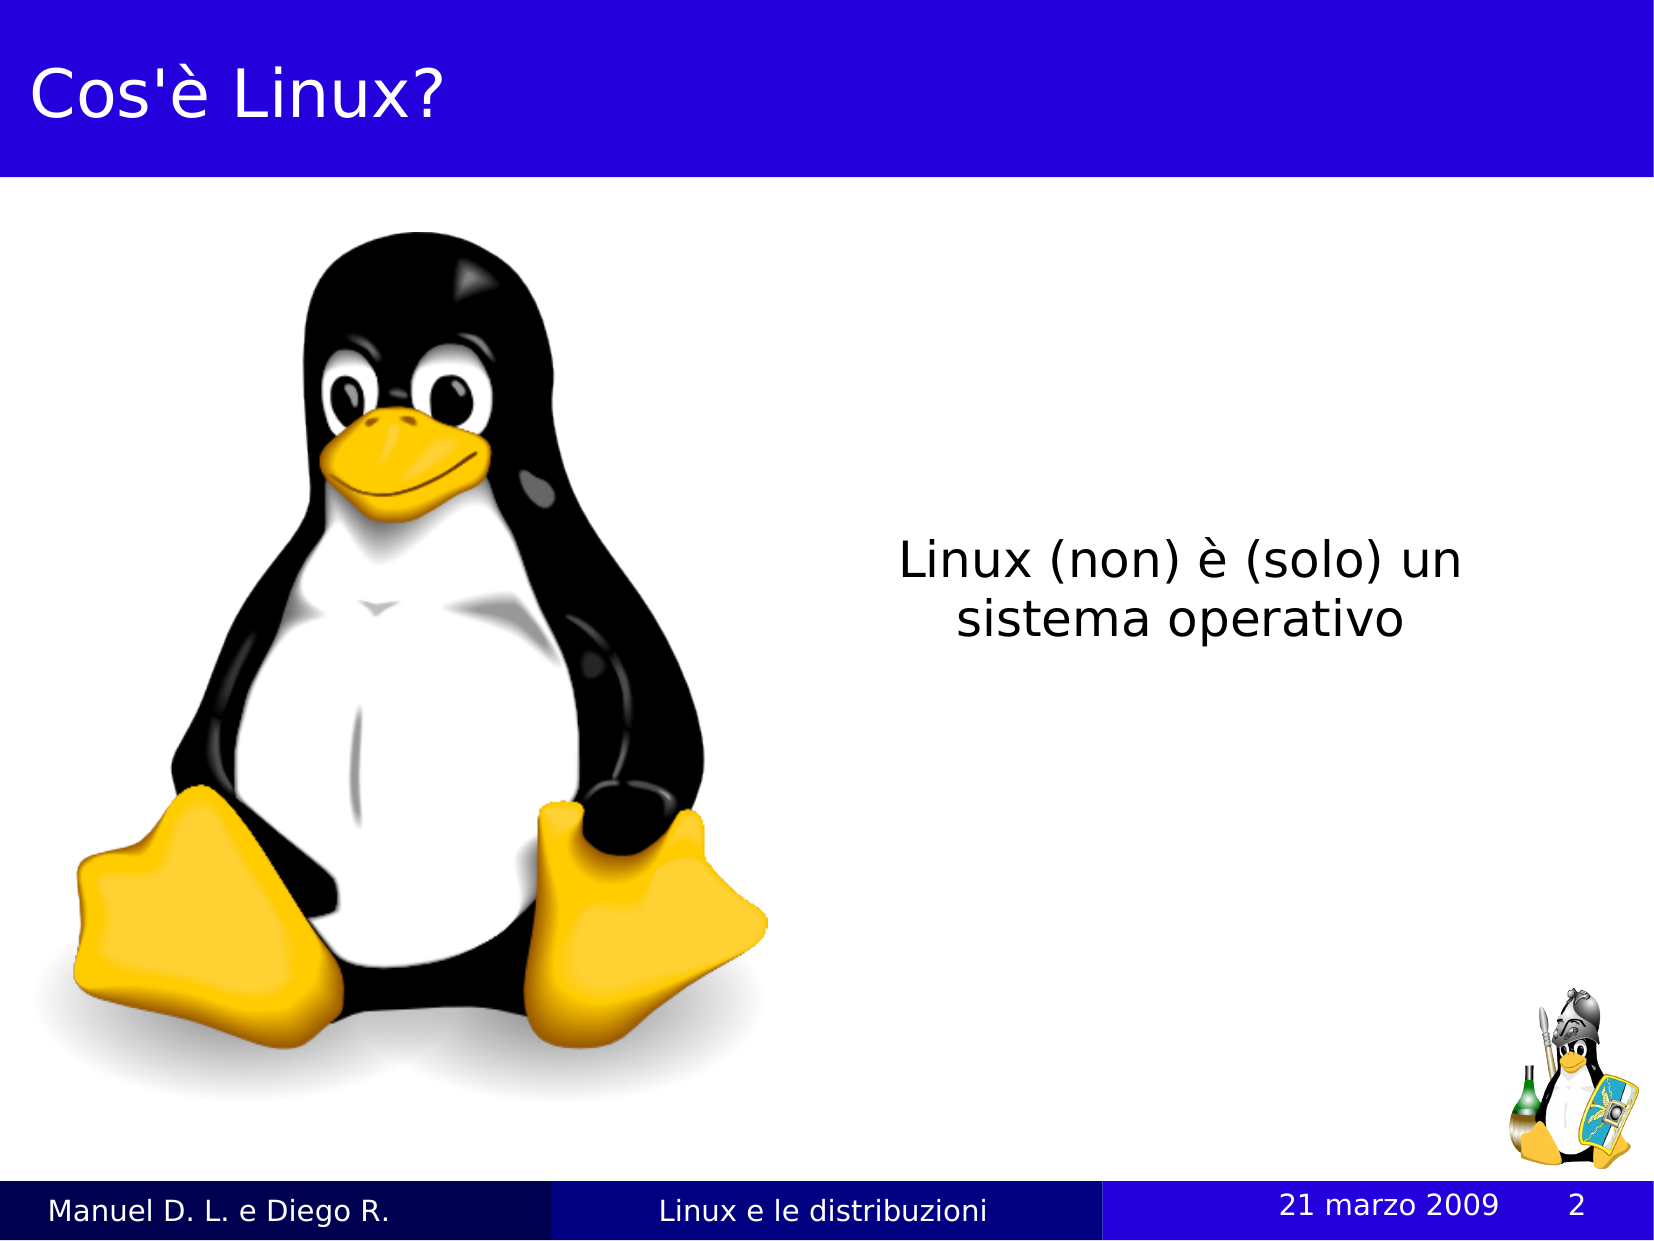

# Cos'è Linux?
Linux (non) è (solo) un sistema operativo